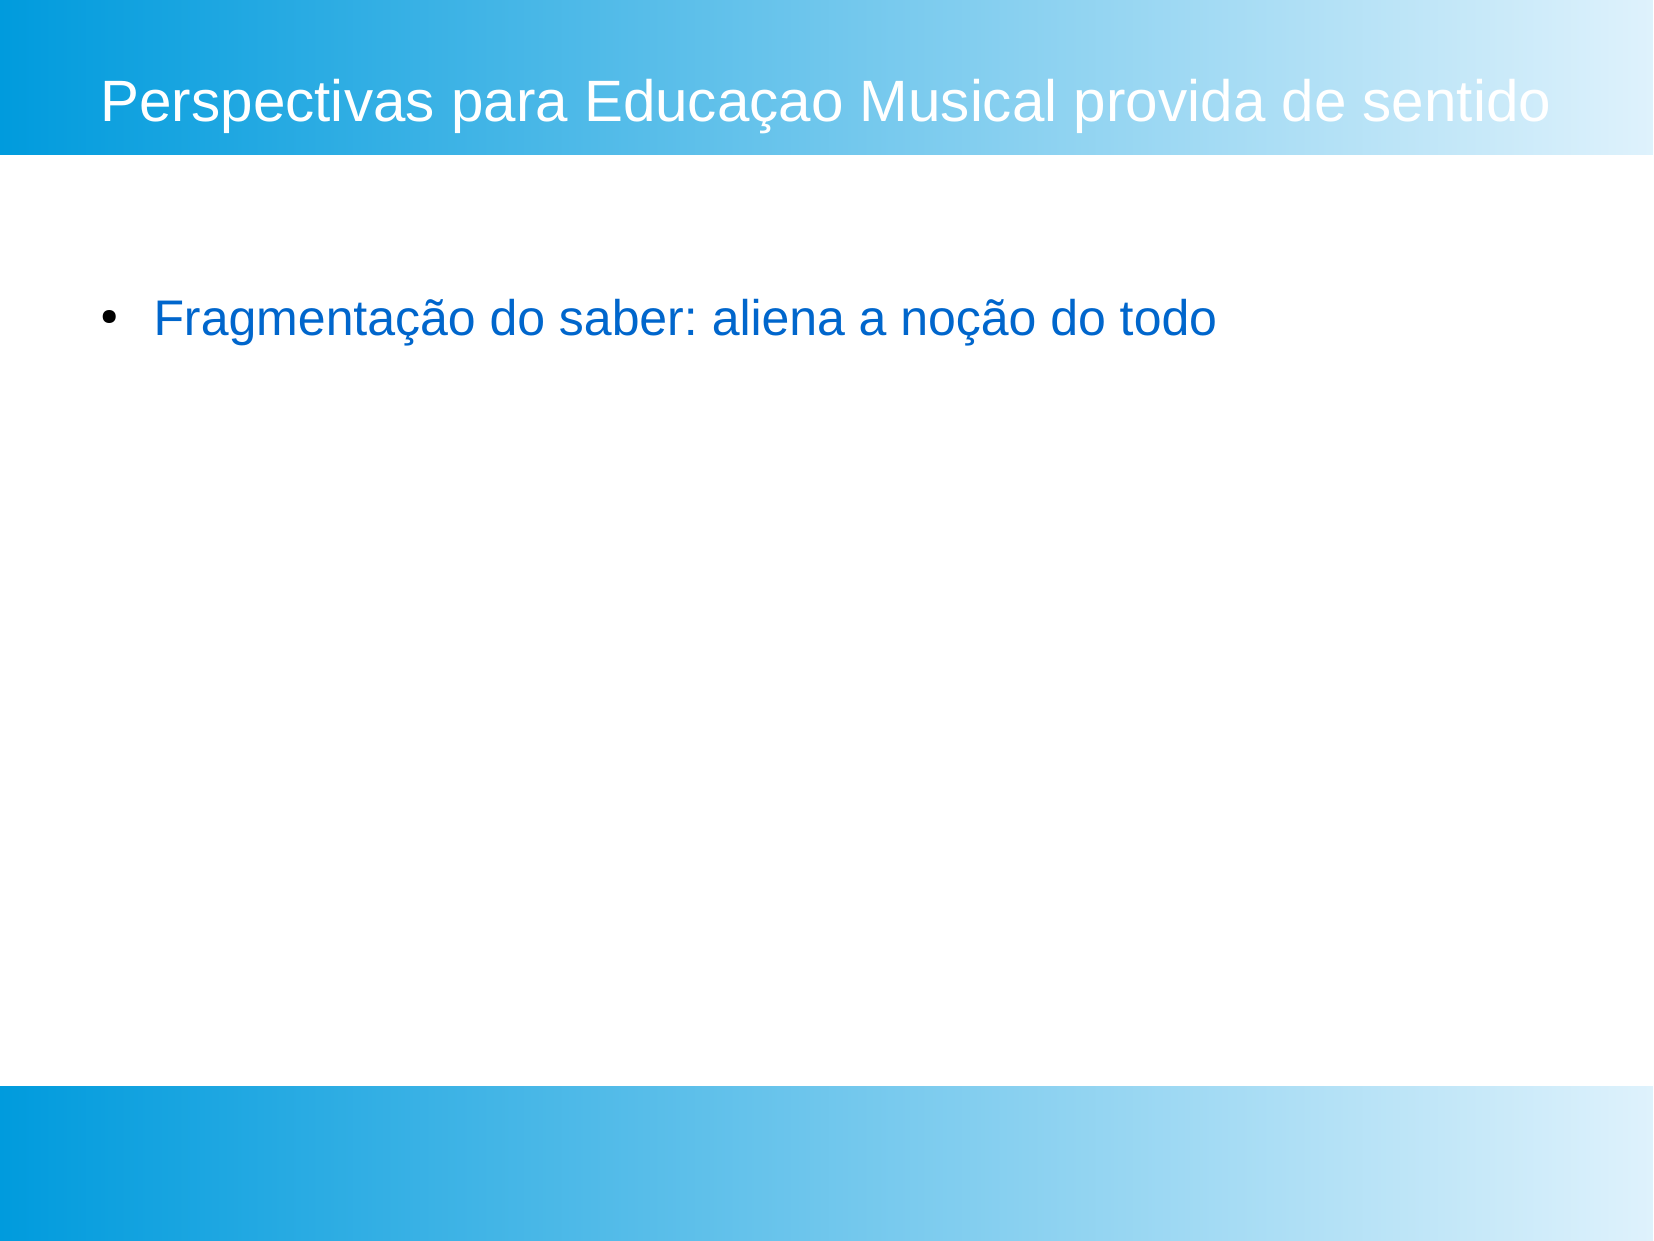

# Perspectivas para Educaçao Musical provida de sentido
Fragmentação do saber: aliena a noção do todo